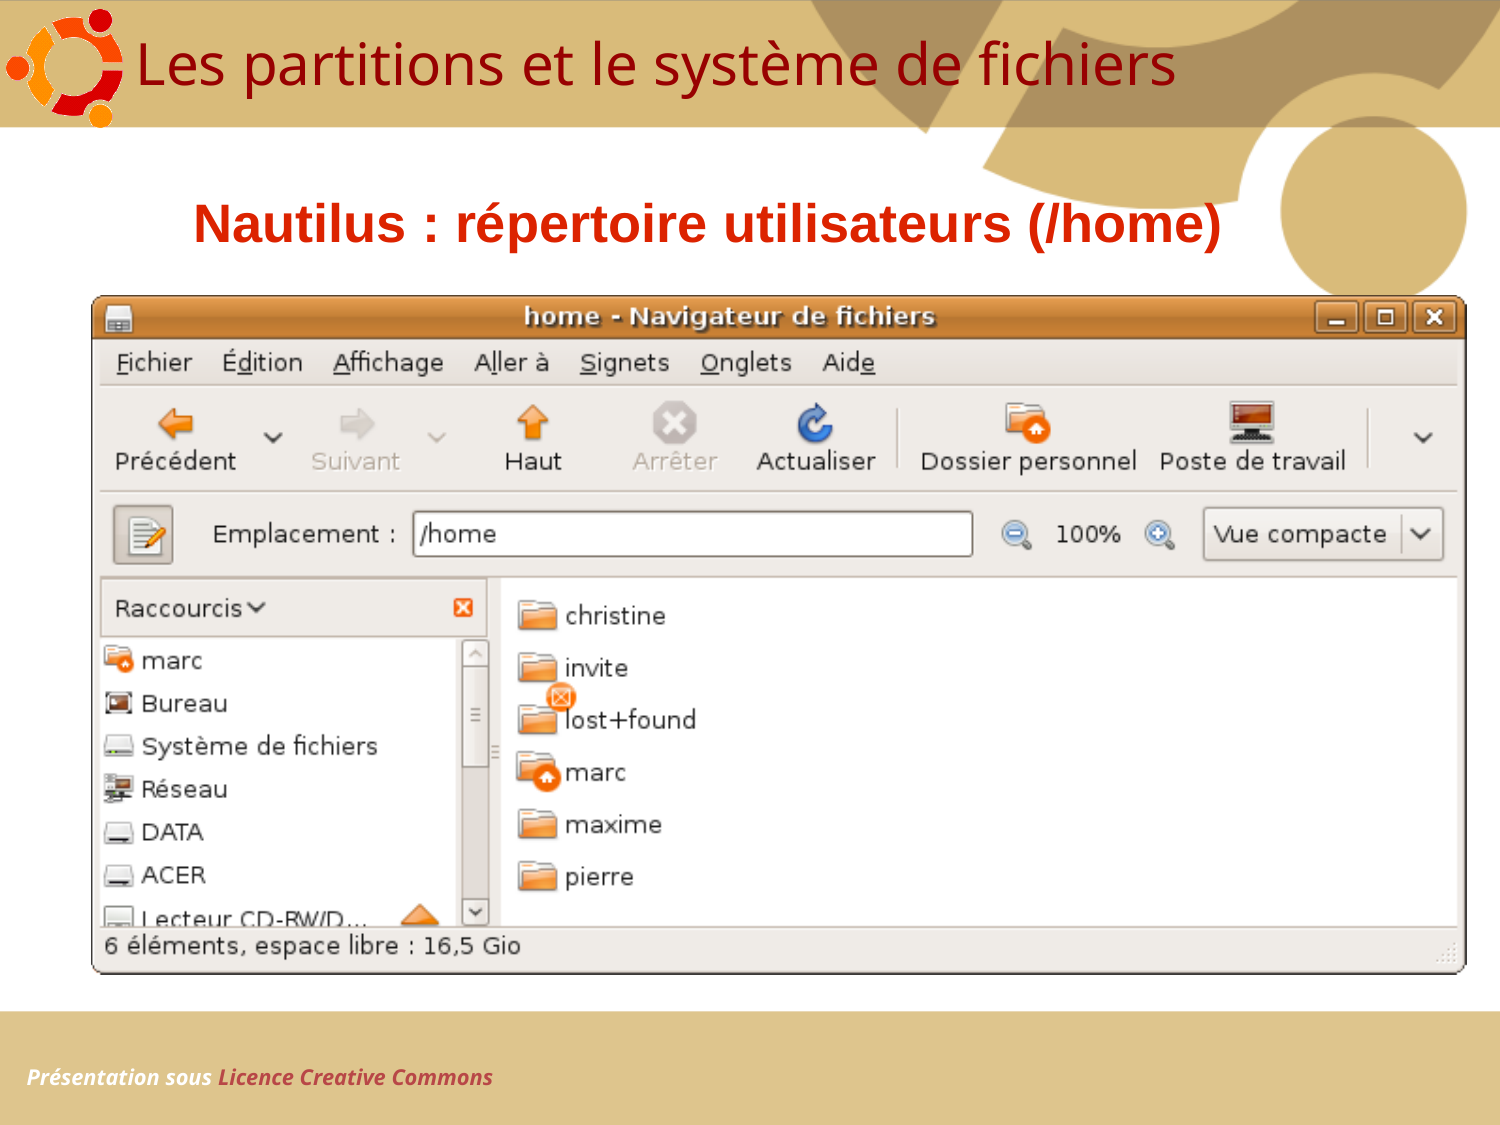

# Les partitions et le système de fichiers
Nautilus : répertoire utilisateurs (/home)